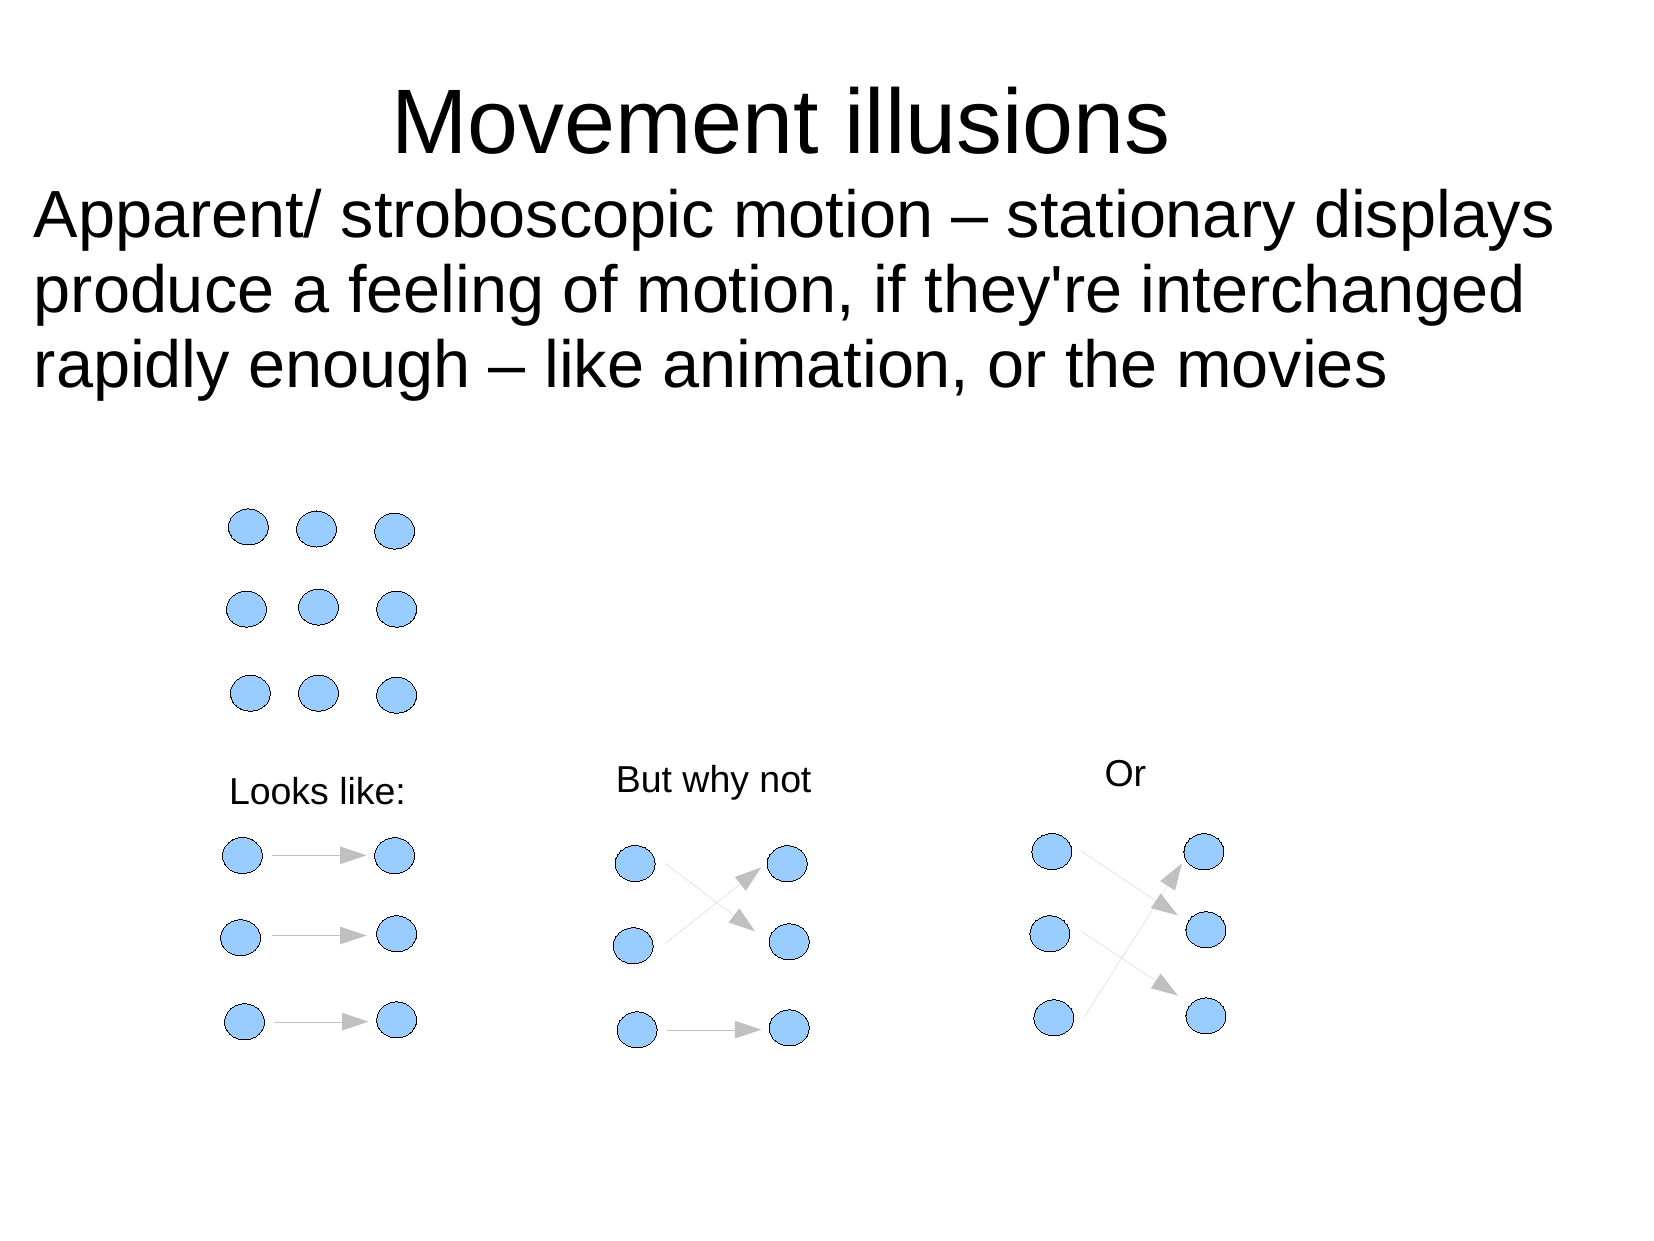

# Movement illusions
Apparent/ stroboscopic motion – stationary displays produce a feeling of motion, if they're interchanged rapidly enough – like animation, or the movies
Or
But why not
Looks like: